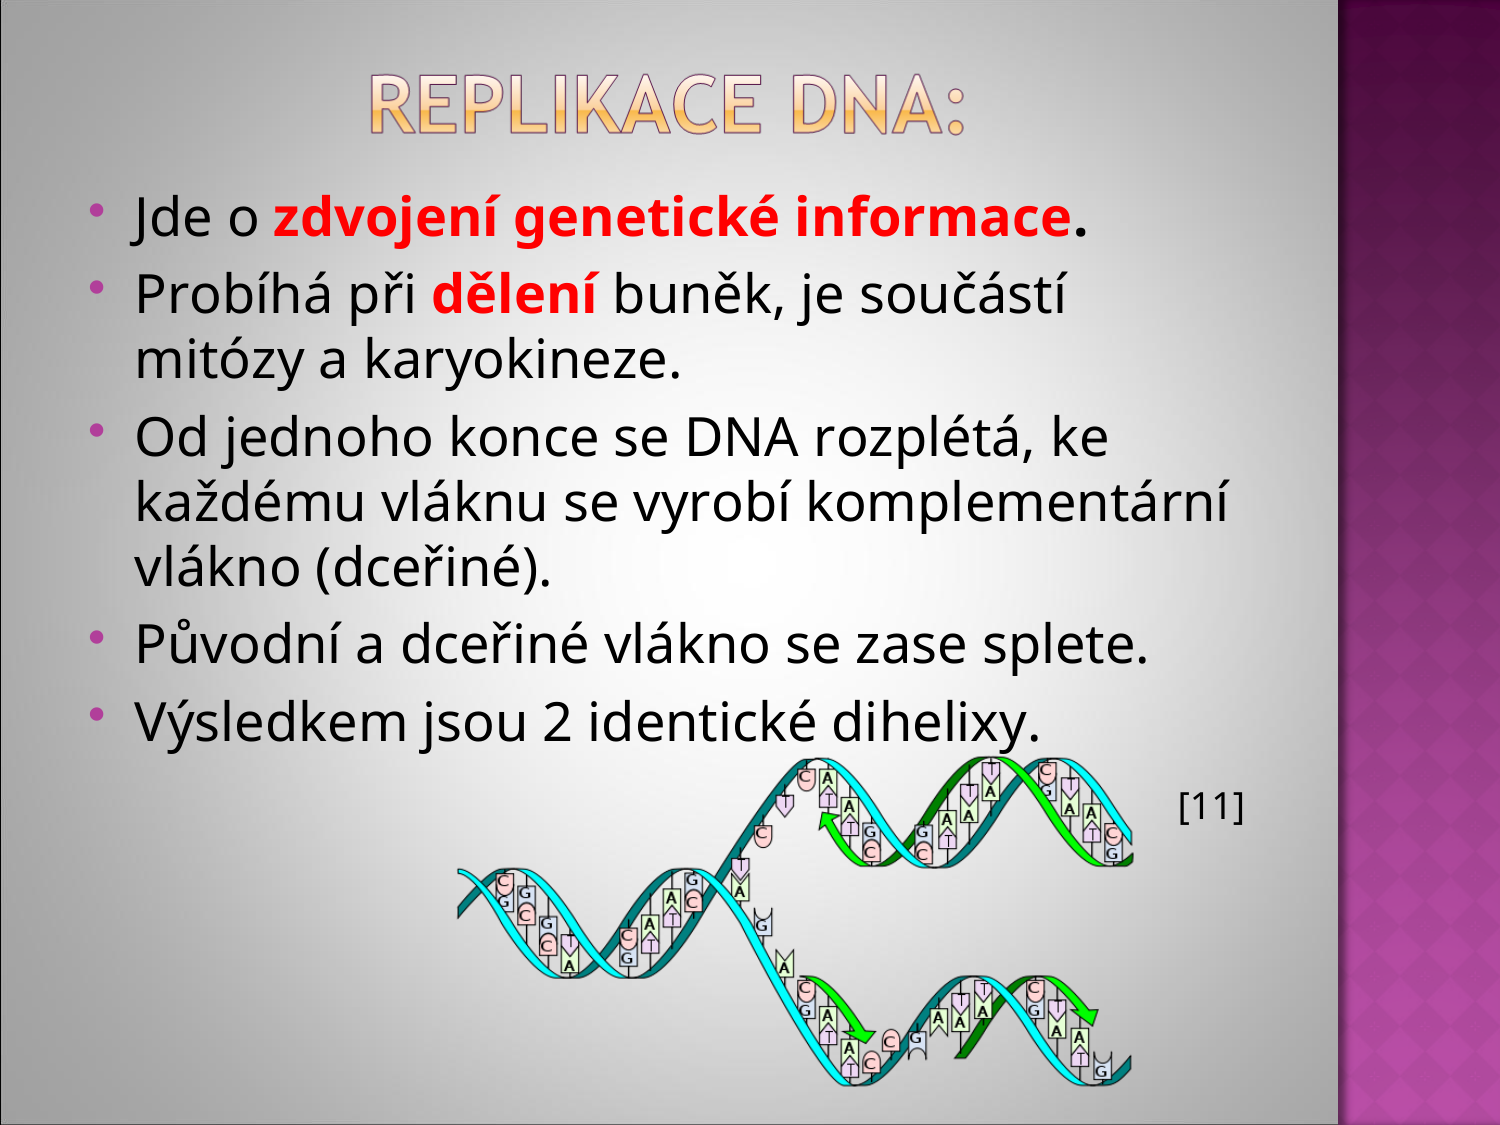

# Jde o zdvojení genetické informace.
Probíhá při dělení buněk, je součástí mitózy a karyokineze.
Od jednoho konce se DNA rozplétá, ke každému vláknu se vyrobí komplementární vlákno (dceřiné).
Původní a dceřiné vlákno se zase splete.
Výsledkem jsou 2 identické dihelixy.
[11]